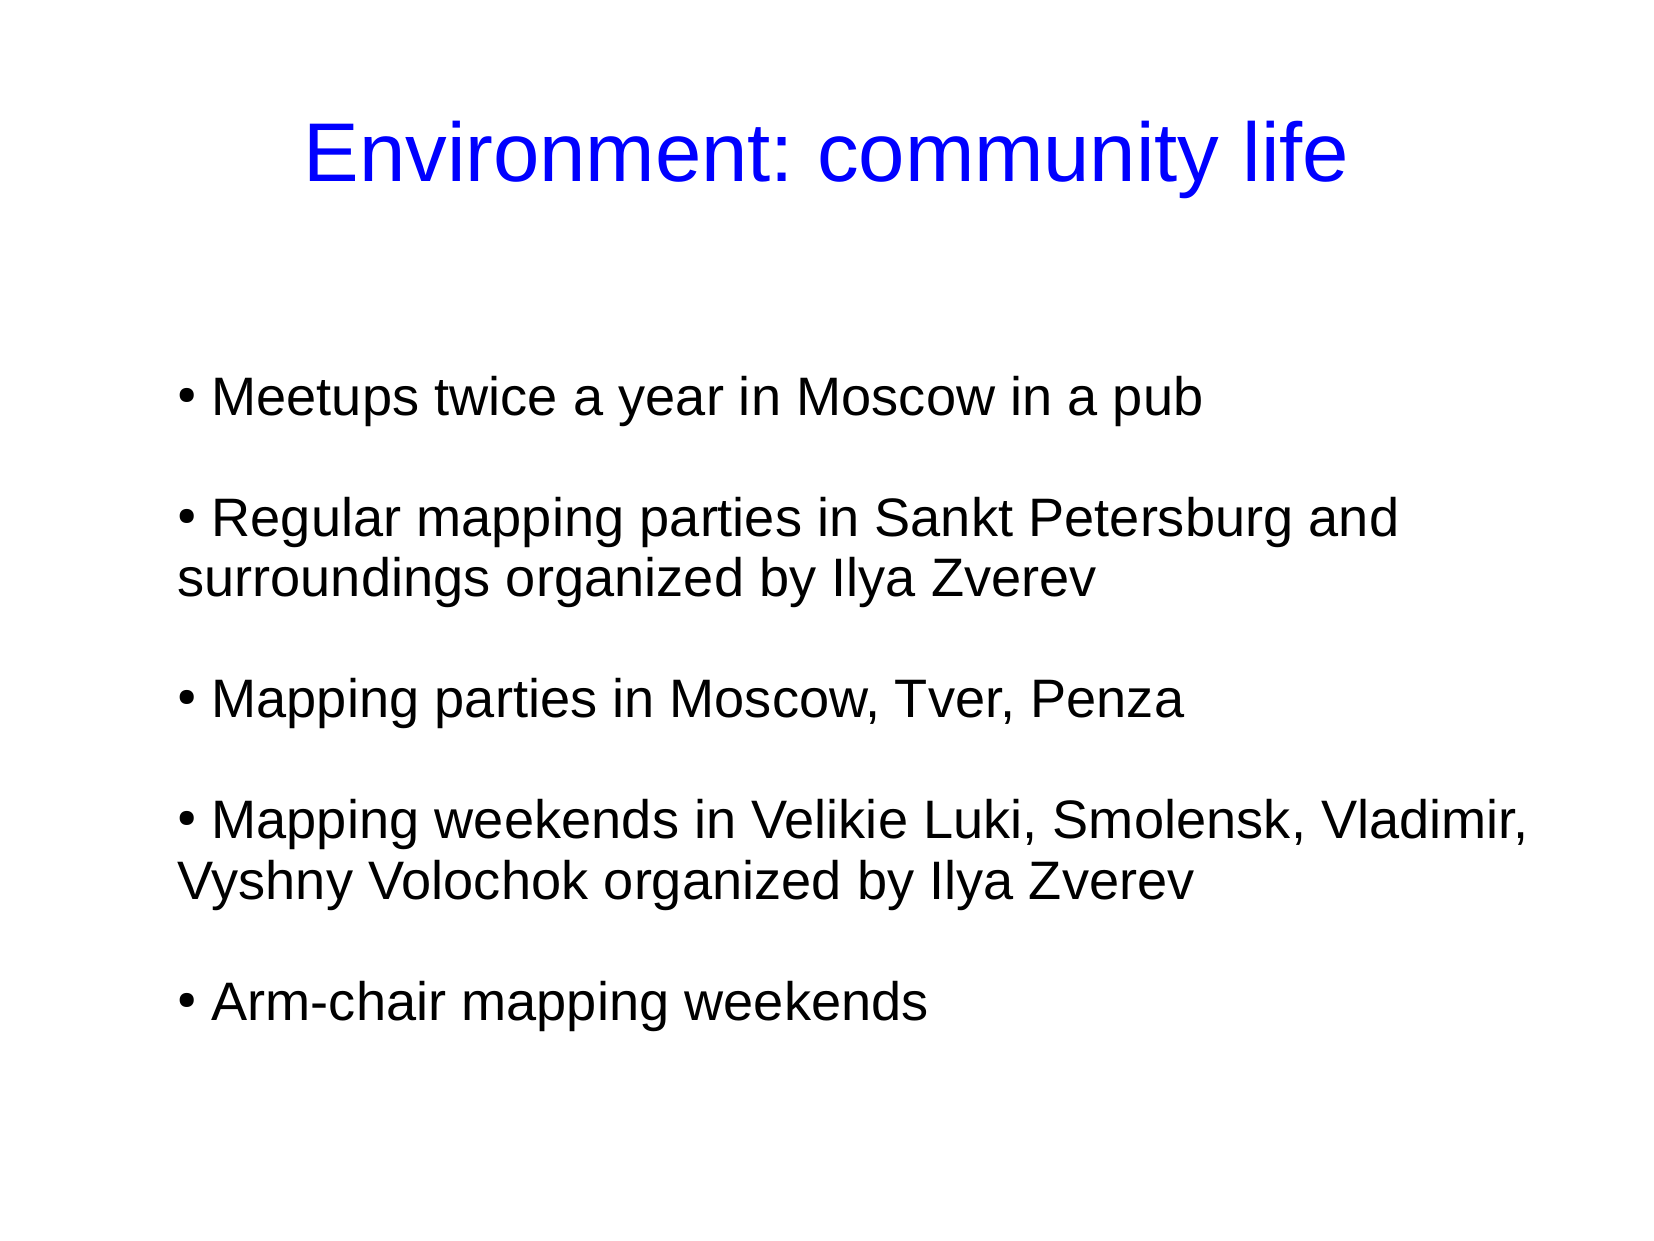

# Environment: community life
 Meetups twice a year in Moscow in a pub
 Regular mapping parties in Sankt Petersburg and surroundings organized by Ilya Zverev
 Mapping parties in Moscow, Tver, Penza
 Mapping weekends in Velikie Luki, Smolensk, Vladimir, Vyshny Volochok organized by Ilya Zverev
 Arm-chair mapping weekends